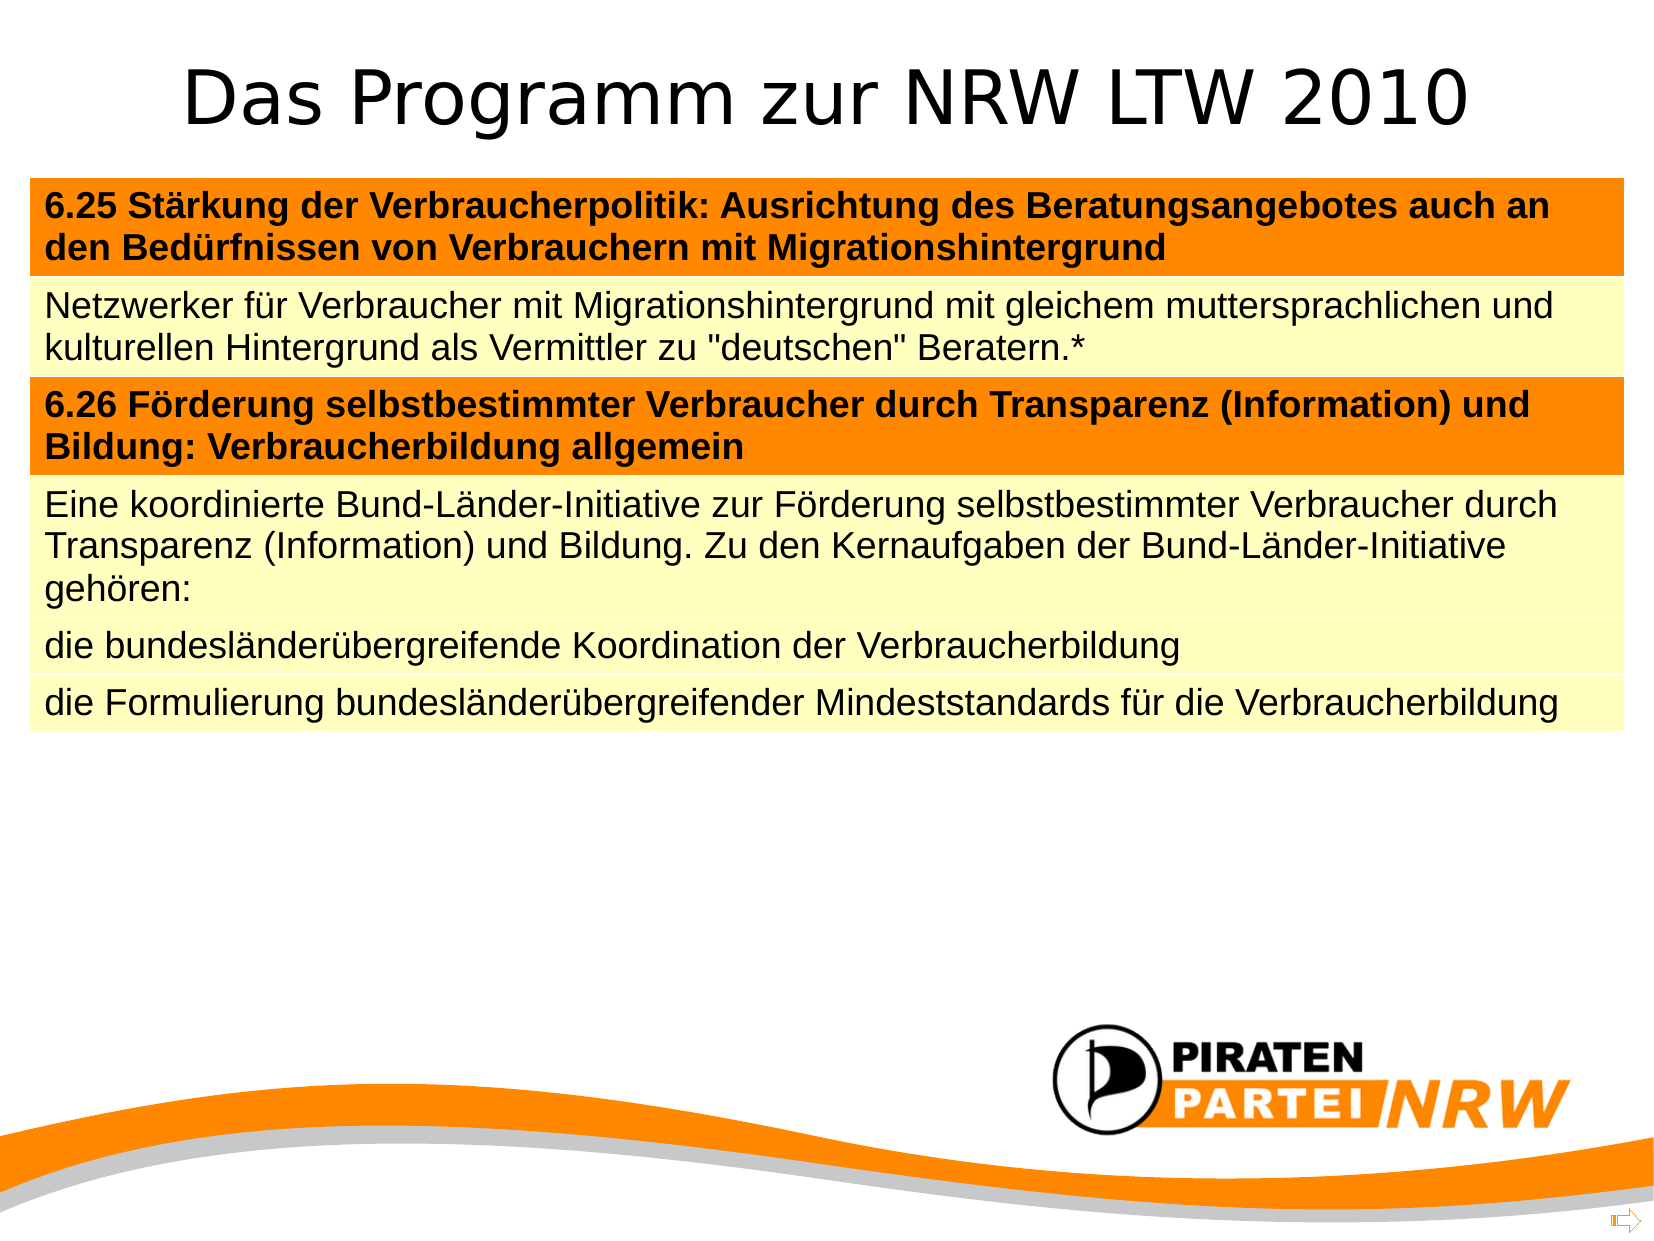

# Das Programm zur NRW LTW 2010
| 6.25 Stärkung der Verbraucherpolitik: Ausrichtung des Beratungsangebotes auch an den Bedürfnissen von Verbrauchern mit Migrationshintergrund |
| --- |
| Netzwerker für Verbraucher mit Migrationshintergrund mit gleichem muttersprachlichen und kulturellen Hintergrund als Vermittler zu "deutschen" Beratern.\* |
| 6.26 Förderung selbstbestimmter Verbraucher durch Transparenz (Information) und Bildung: Verbraucherbildung allgemein |
| Eine koordinierte Bund-Länder-Initiative zur Förderung selbstbestimmter Verbraucher durch Transparenz (Information) und Bildung. Zu den Kernaufgaben der Bund-Länder-Initiative gehören: |
| die bundesländerübergreifende Koordination der Verbraucherbildung |
| die Formulierung bundesländerübergreifender Mindeststandards für die Verbraucherbildung |